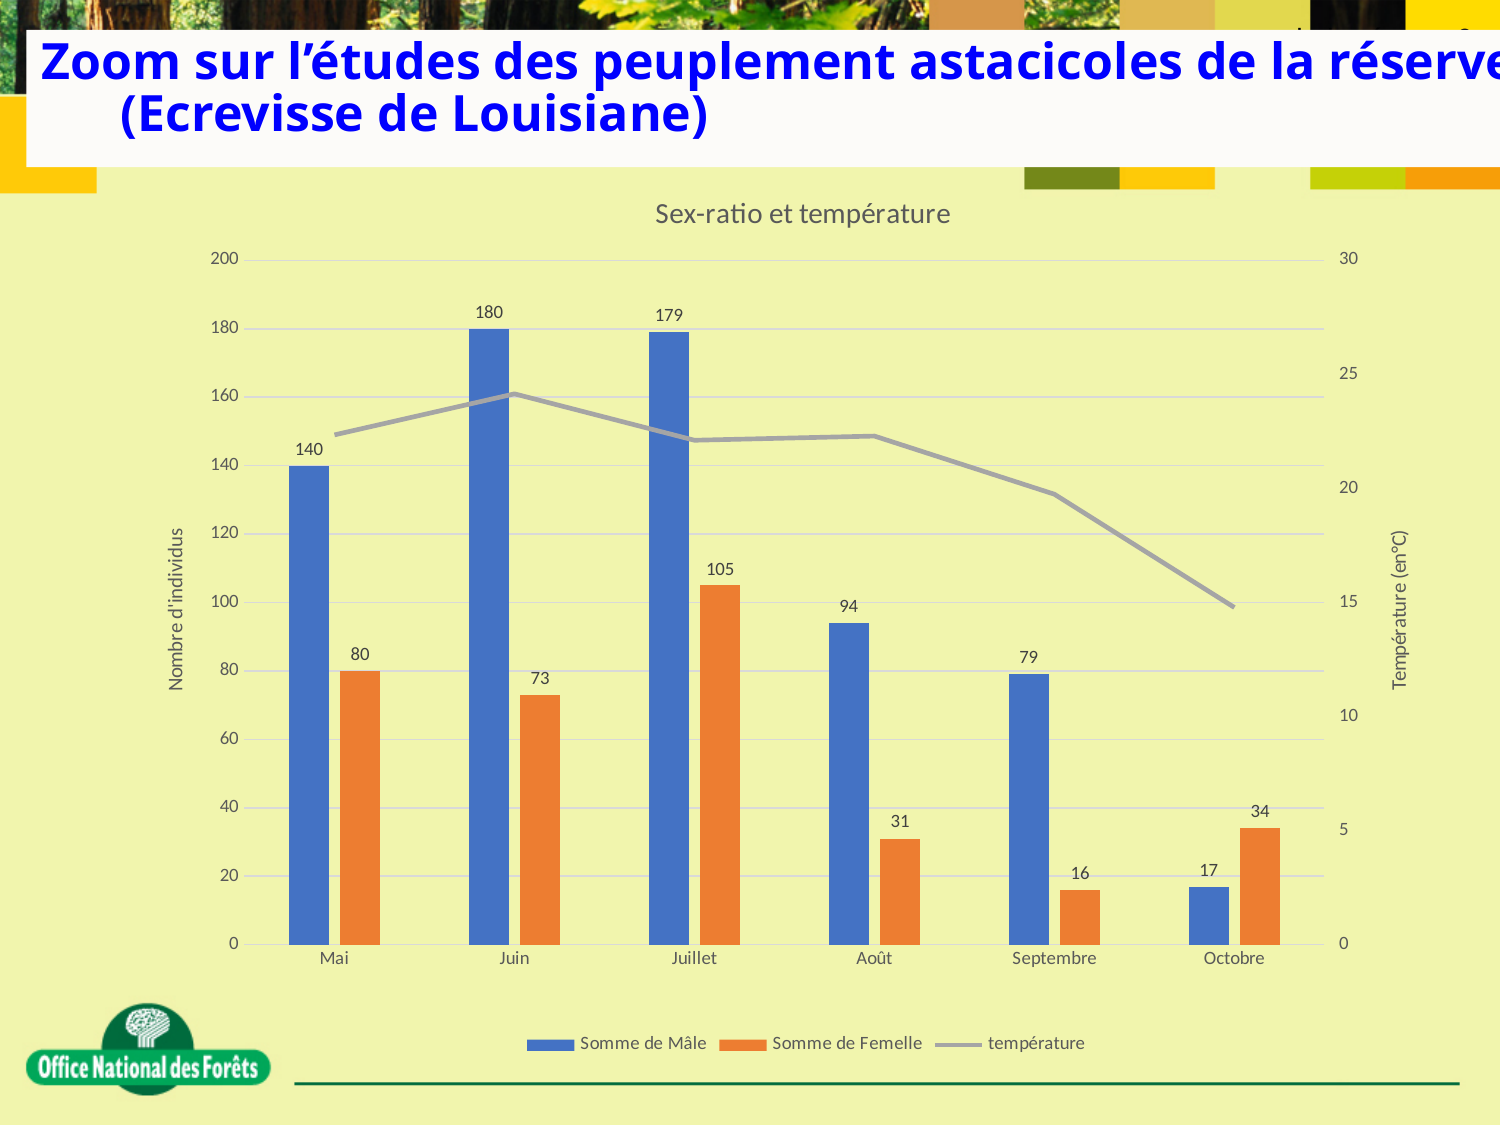

de la réserve
Zoom sur l’études des peuplement astacicoles de la réserve (Ecrevisse de Louisiane)
### Chart: Sex-ratio et température
| Category | Somme de Mâle | Somme de Femelle | température |
|---|---|---|---|
| Mai | 140.0 | 80.0 | 22.35 |
| Juin | 180.0 | 73.0 | 24.15 |
| Juillet | 179.0 | 105.0 | 22.1166666666667 |
| Août | 94.0 | 31.0 | 22.3 |
| Septembre | 79.0 | 16.0 | 19.75 |
| Octobre | 17.0 | 34.0 | 14.7833333333333 |